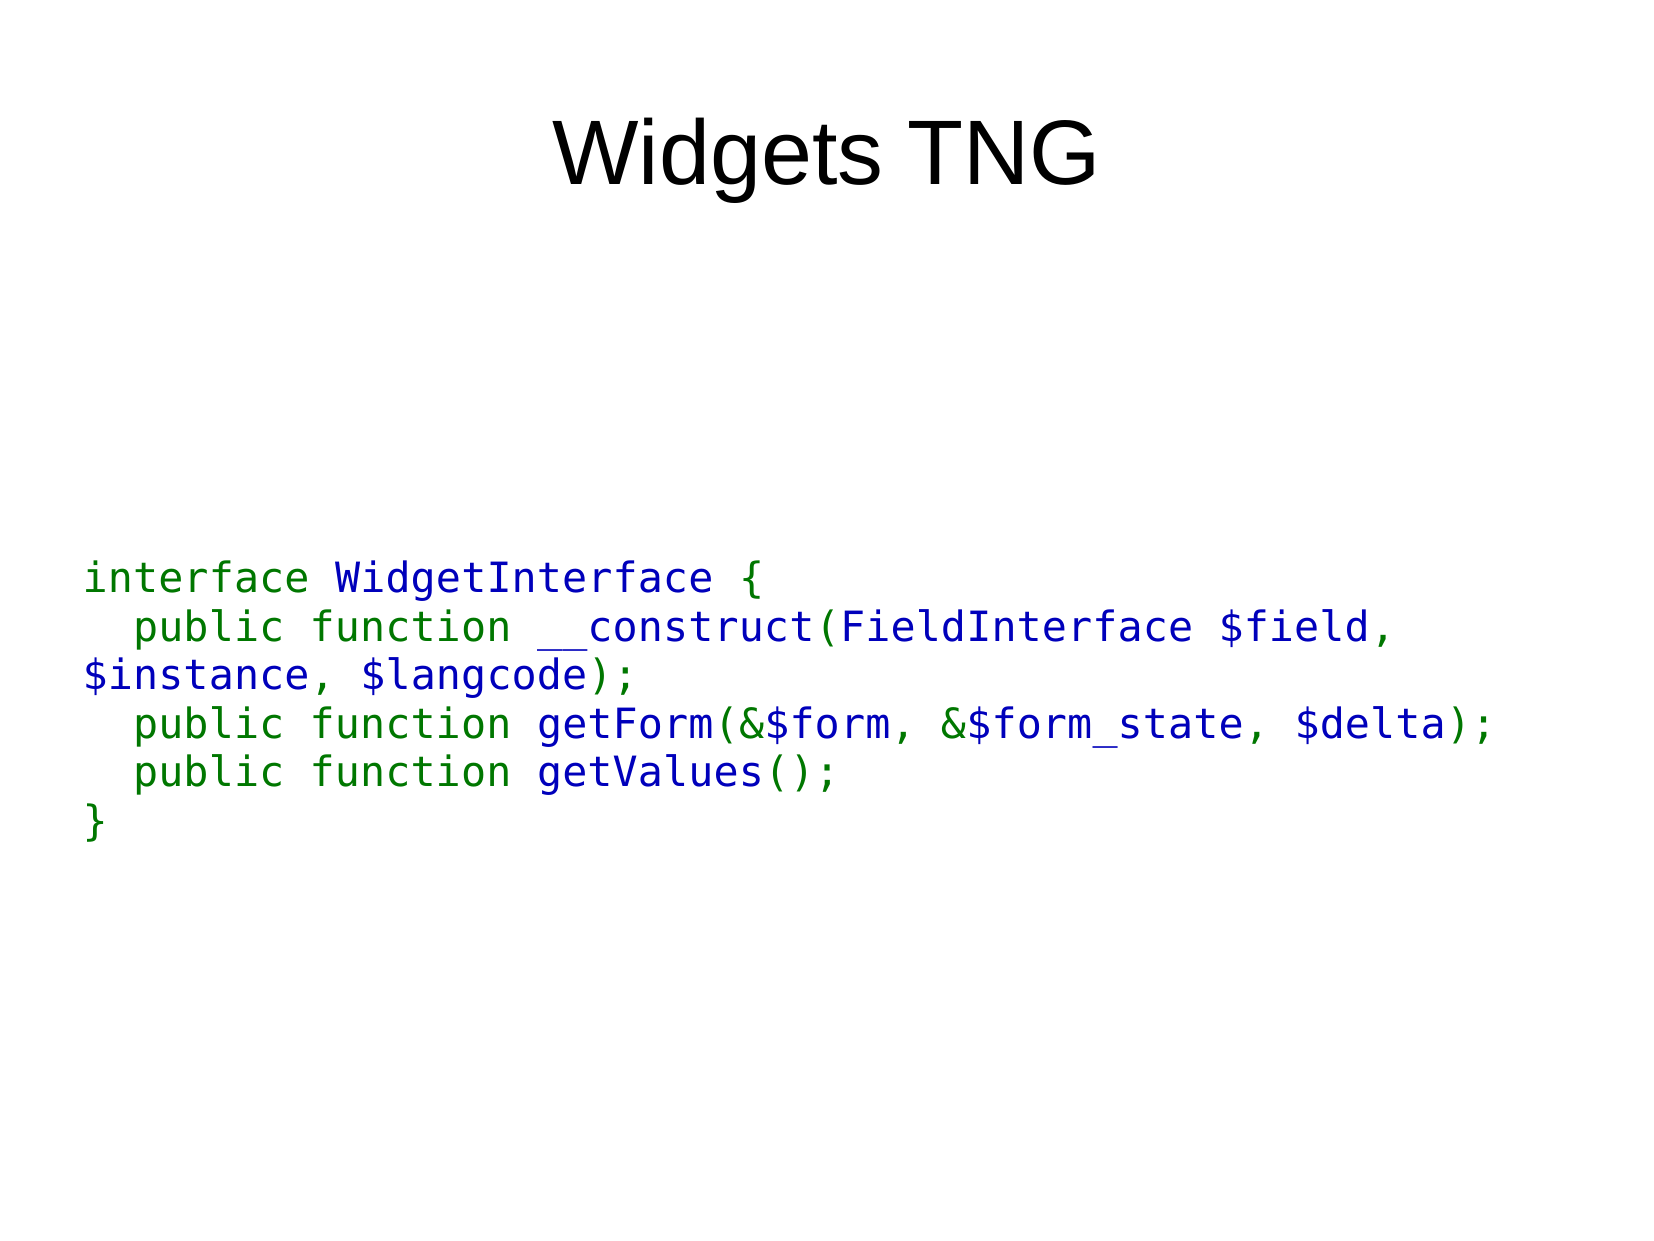

# Widgets TNG
interface WidgetInterface {
  public function __construct(FieldInterface $field, $instance, $langcode);
  public function getForm(&$form, &$form_state, $delta);
  public function getValues();
}